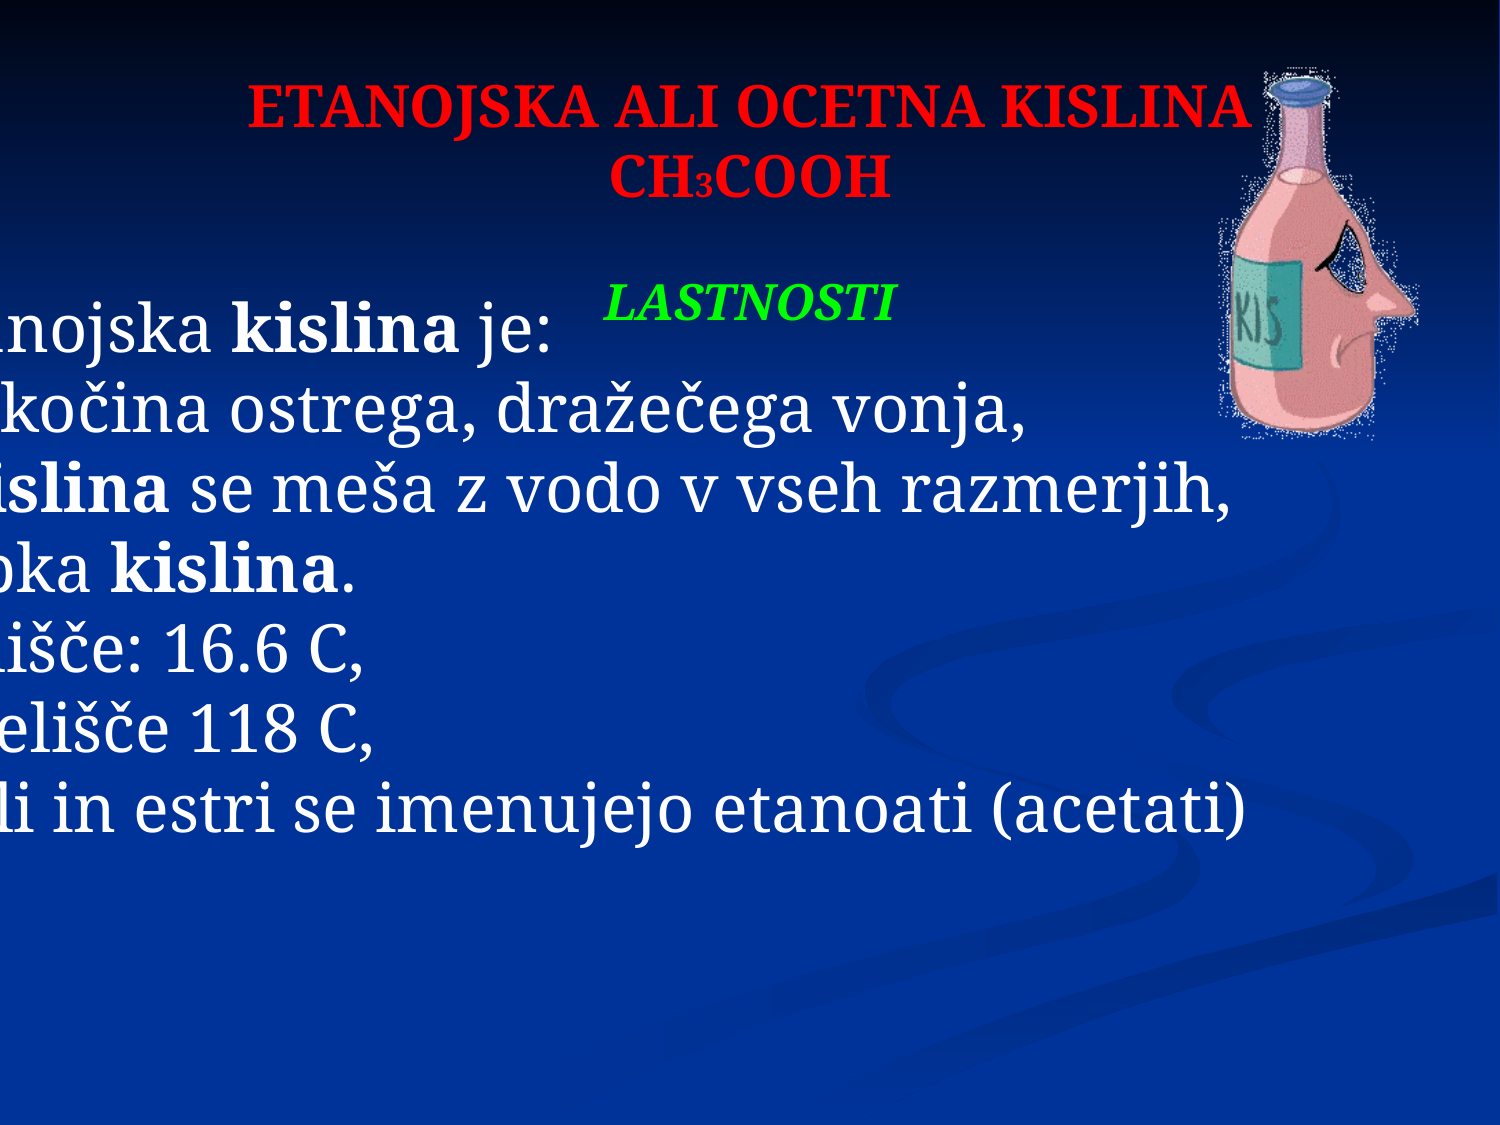

# ETANOJSKA ALI OCETNA KISLINA CH3COOH
LASTNOSTI
Etanojska kislina je:
- tekočina ostrega, dražečega vonja,
- kislina se meša z vodo v vseh razmerjih,
-šibka kislina.
-tališče: 16.6 C,
-vrelišče 118 C,
-soli in estri se imenujejo etanoati (acetati)